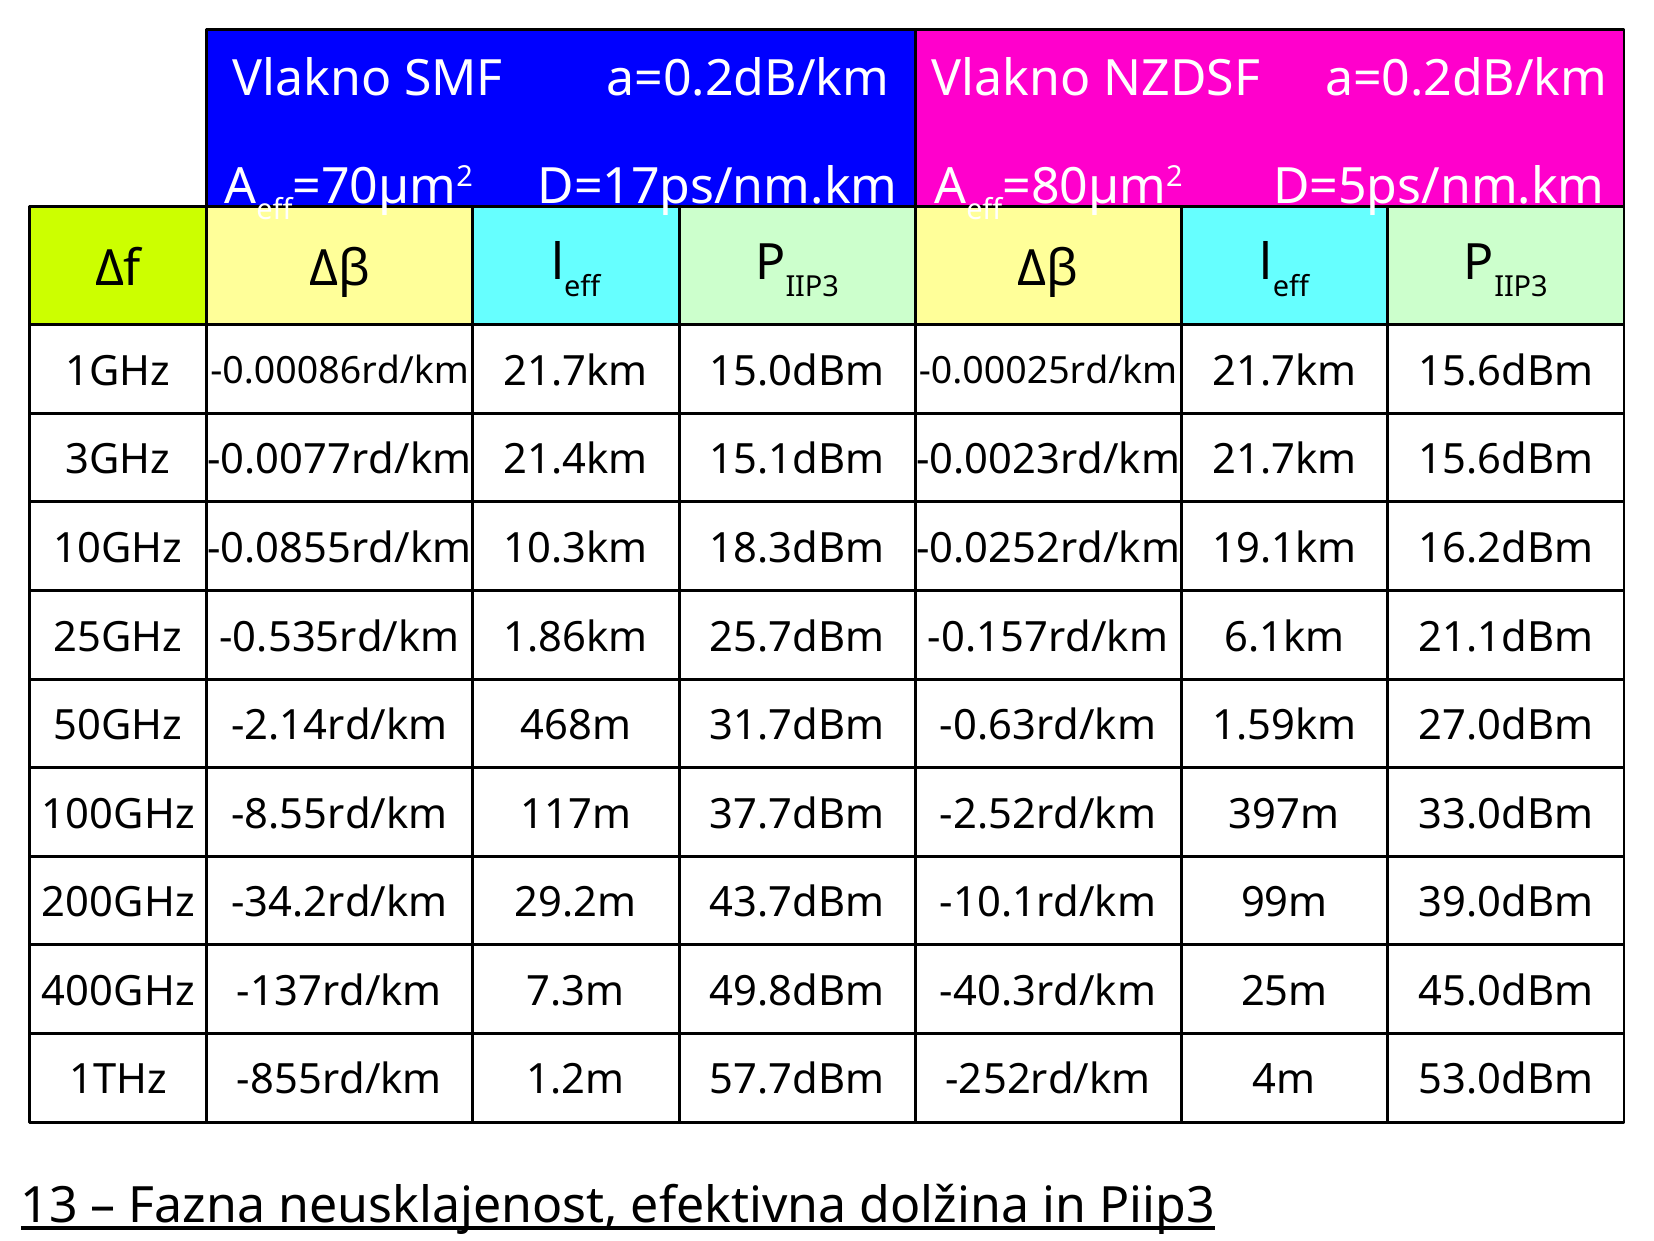

Vlakno SMF a=0.2dB/km
Aeff=70μm2 D=17ps/nm.km
Vlakno NZDSF a=0.2dB/km
Aeff=80μm2 D=5ps/nm.km
Δf
Δβ
leff
PIIP3
Δβ
leff
PIIP3
1GHz
-0.00086rd/km
21.7km
15.0dBm
-0.00025rd/km
21.7km
15.6dBm
3GHz
-0.0077rd/km
21.4km
15.1dBm
-0.0023rd/km
21.7km
15.6dBm
10GHz
-0.0855rd/km
10.3km
18.3dBm
-0.0252rd/km
19.1km
16.2dBm
25GHz
-0.535rd/km
1.86km
25.7dBm
-0.157rd/km
6.1km
21.1dBm
50GHz
-2.14rd/km
468m
31.7dBm
-0.63rd/km
1.59km
27.0dBm
100GHz
-8.55rd/km
117m
37.7dBm
-2.52rd/km
397m
33.0dBm
200GHz
-34.2rd/km
29.2m
43.7dBm
-10.1rd/km
99m
39.0dBm
400GHz
-137rd/km
7.3m
49.8dBm
-40.3rd/km
25m
45.0dBm
1THz
-855rd/km
1.2m
57.7dBm
-252rd/km
4m
53.0dBm
13 – Fazna neusklajenost, efektivna dolžina in Piip3